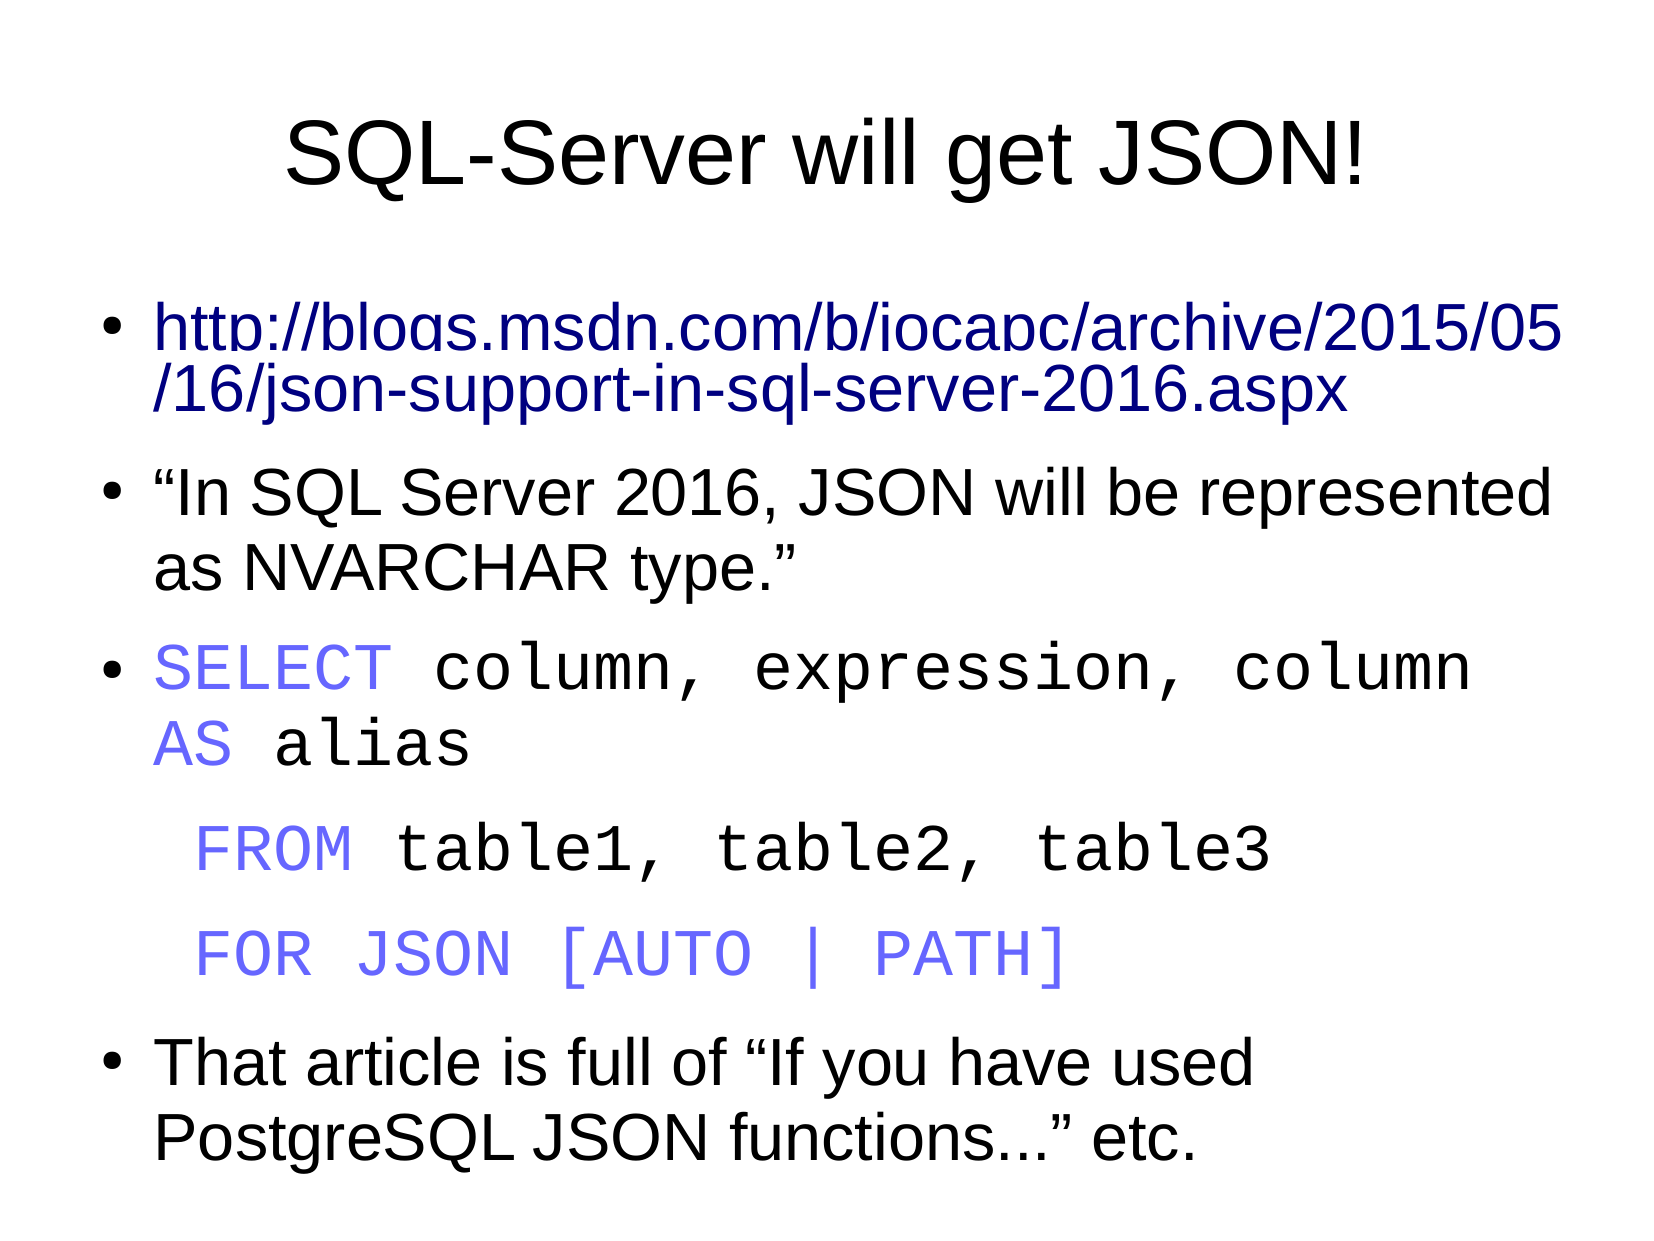

# SQL-Server will get JSON!
http://blogs.msdn.com/b/jocapc/archive/2015/05/16/json-support-in-sql-server-2016.aspx
“In SQL Server 2016, JSON will be represented as NVARCHAR type.”
SELECT column, expression, column AS alias
 FROM table1, table2, table3
 FOR JSON [AUTO | PATH]
That article is full of “If you have used PostgreSQL JSON functions...” etc.